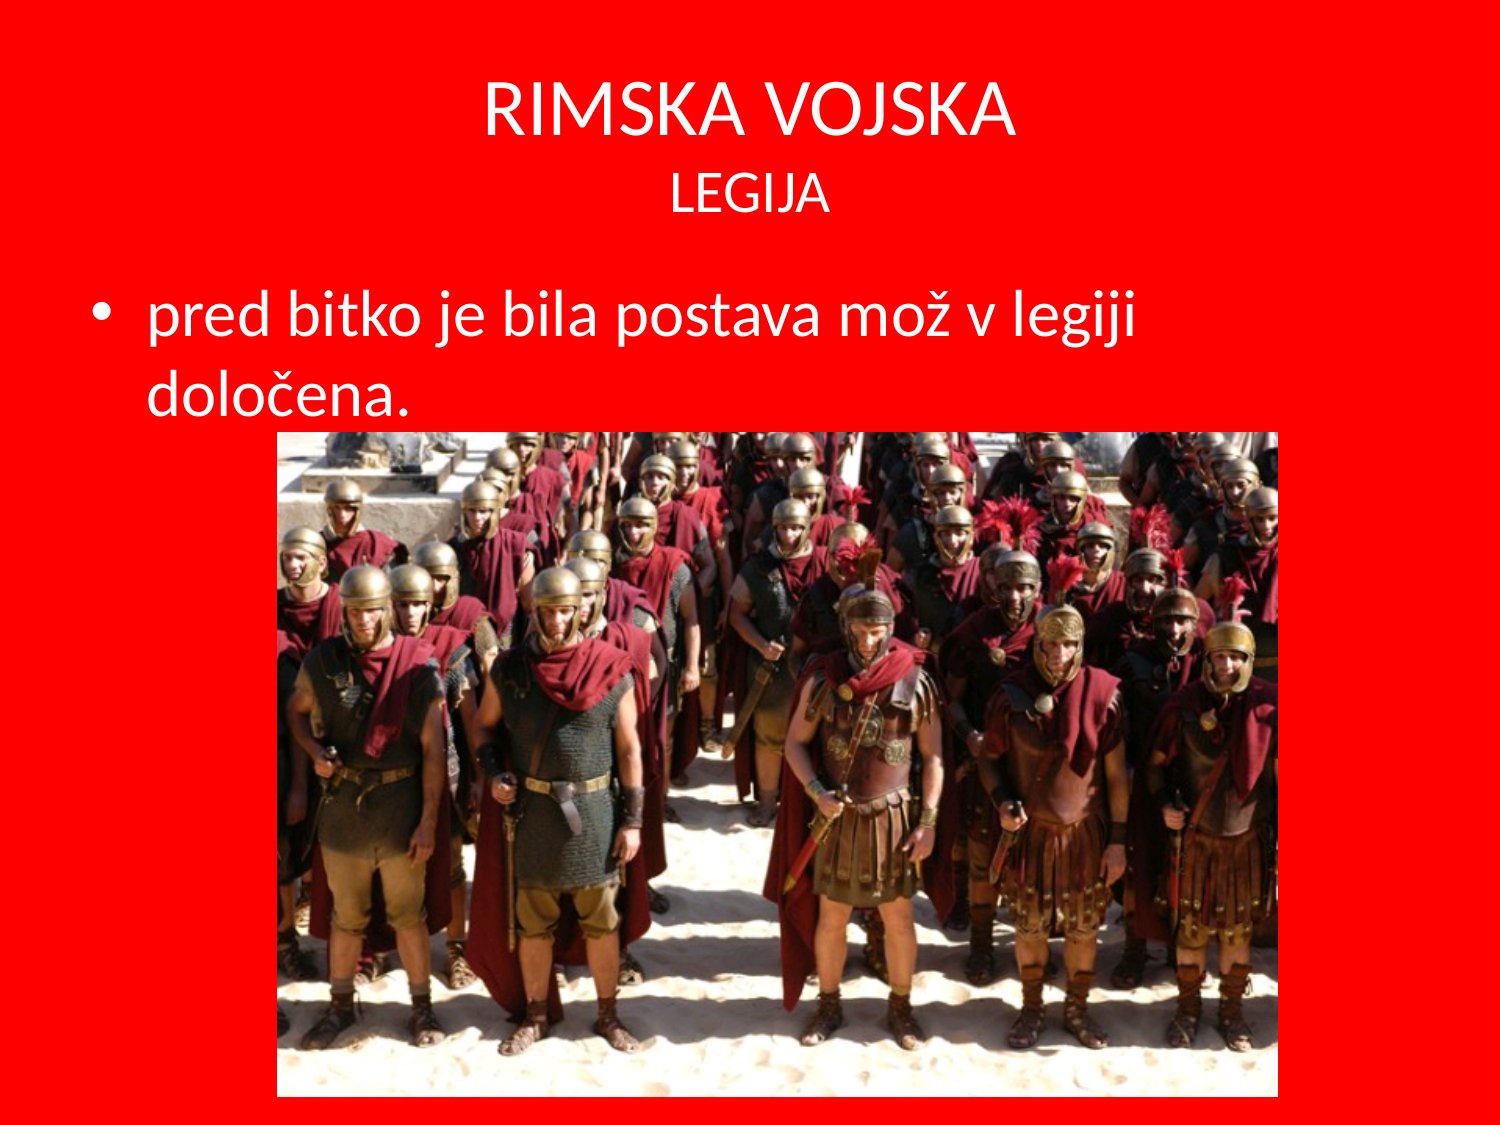

# RIMSKA VOJSKA LEGIJA
pred bitko je bila postava mož v legiji določena.